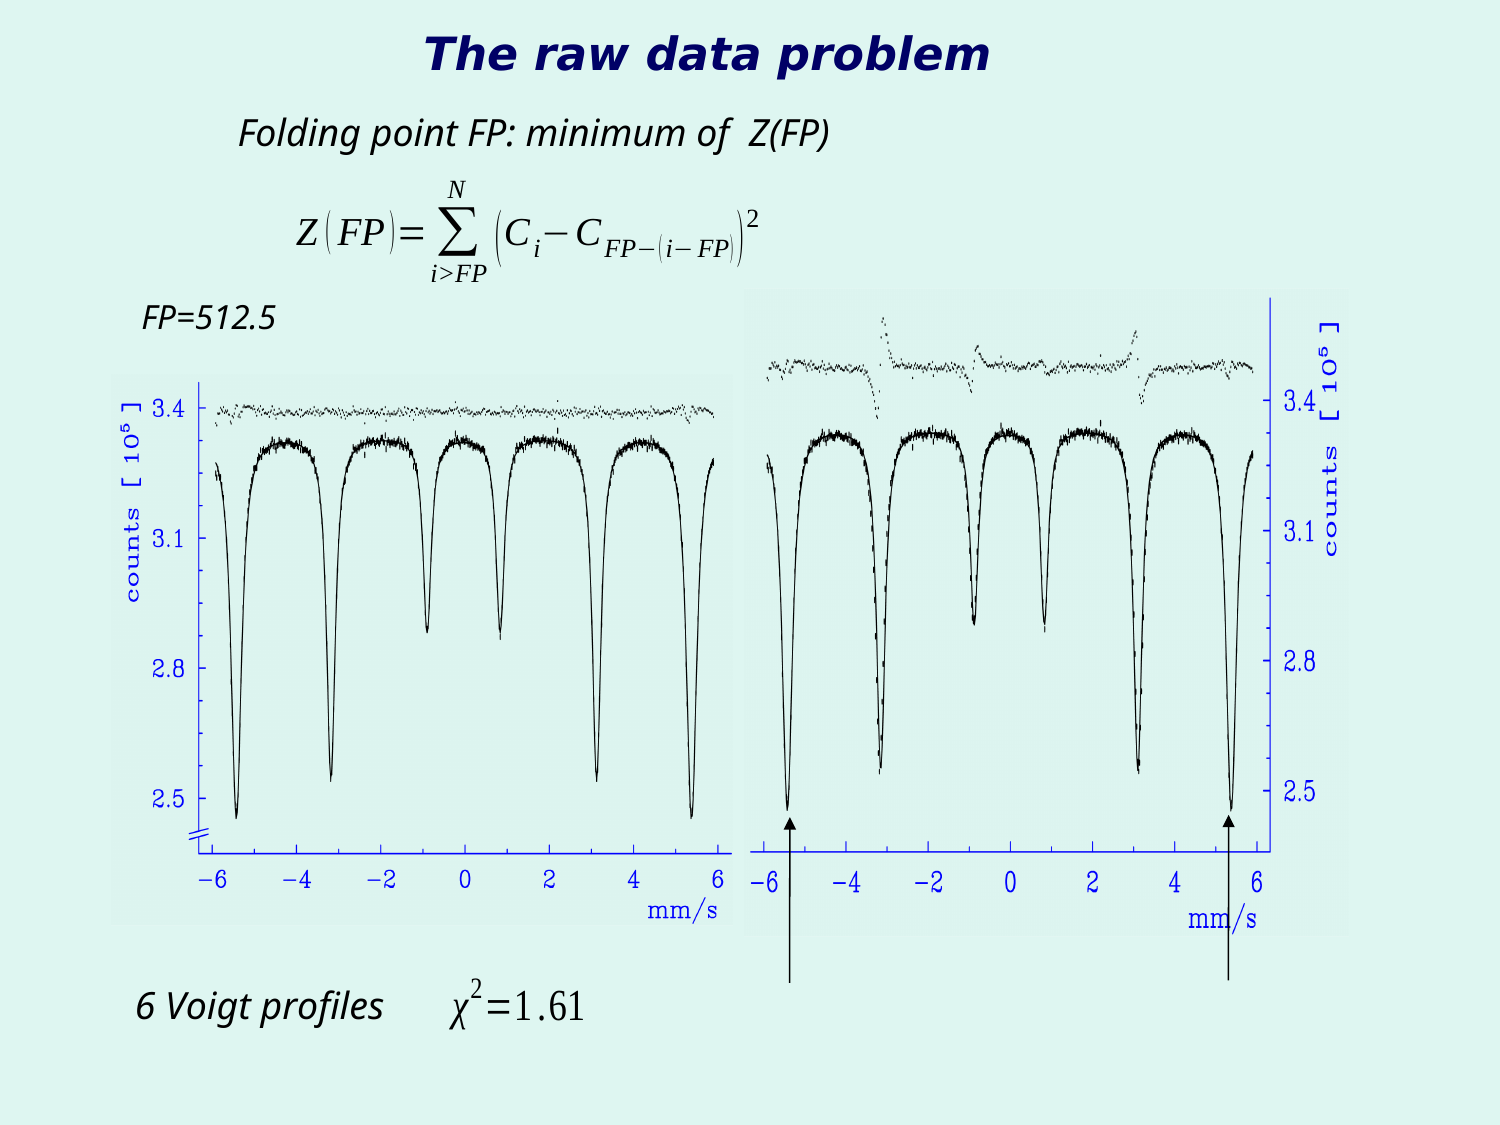

The raw data problem
Folding point FP: minimum of Z(FP)
FP=512.5
6 Voigt profiles